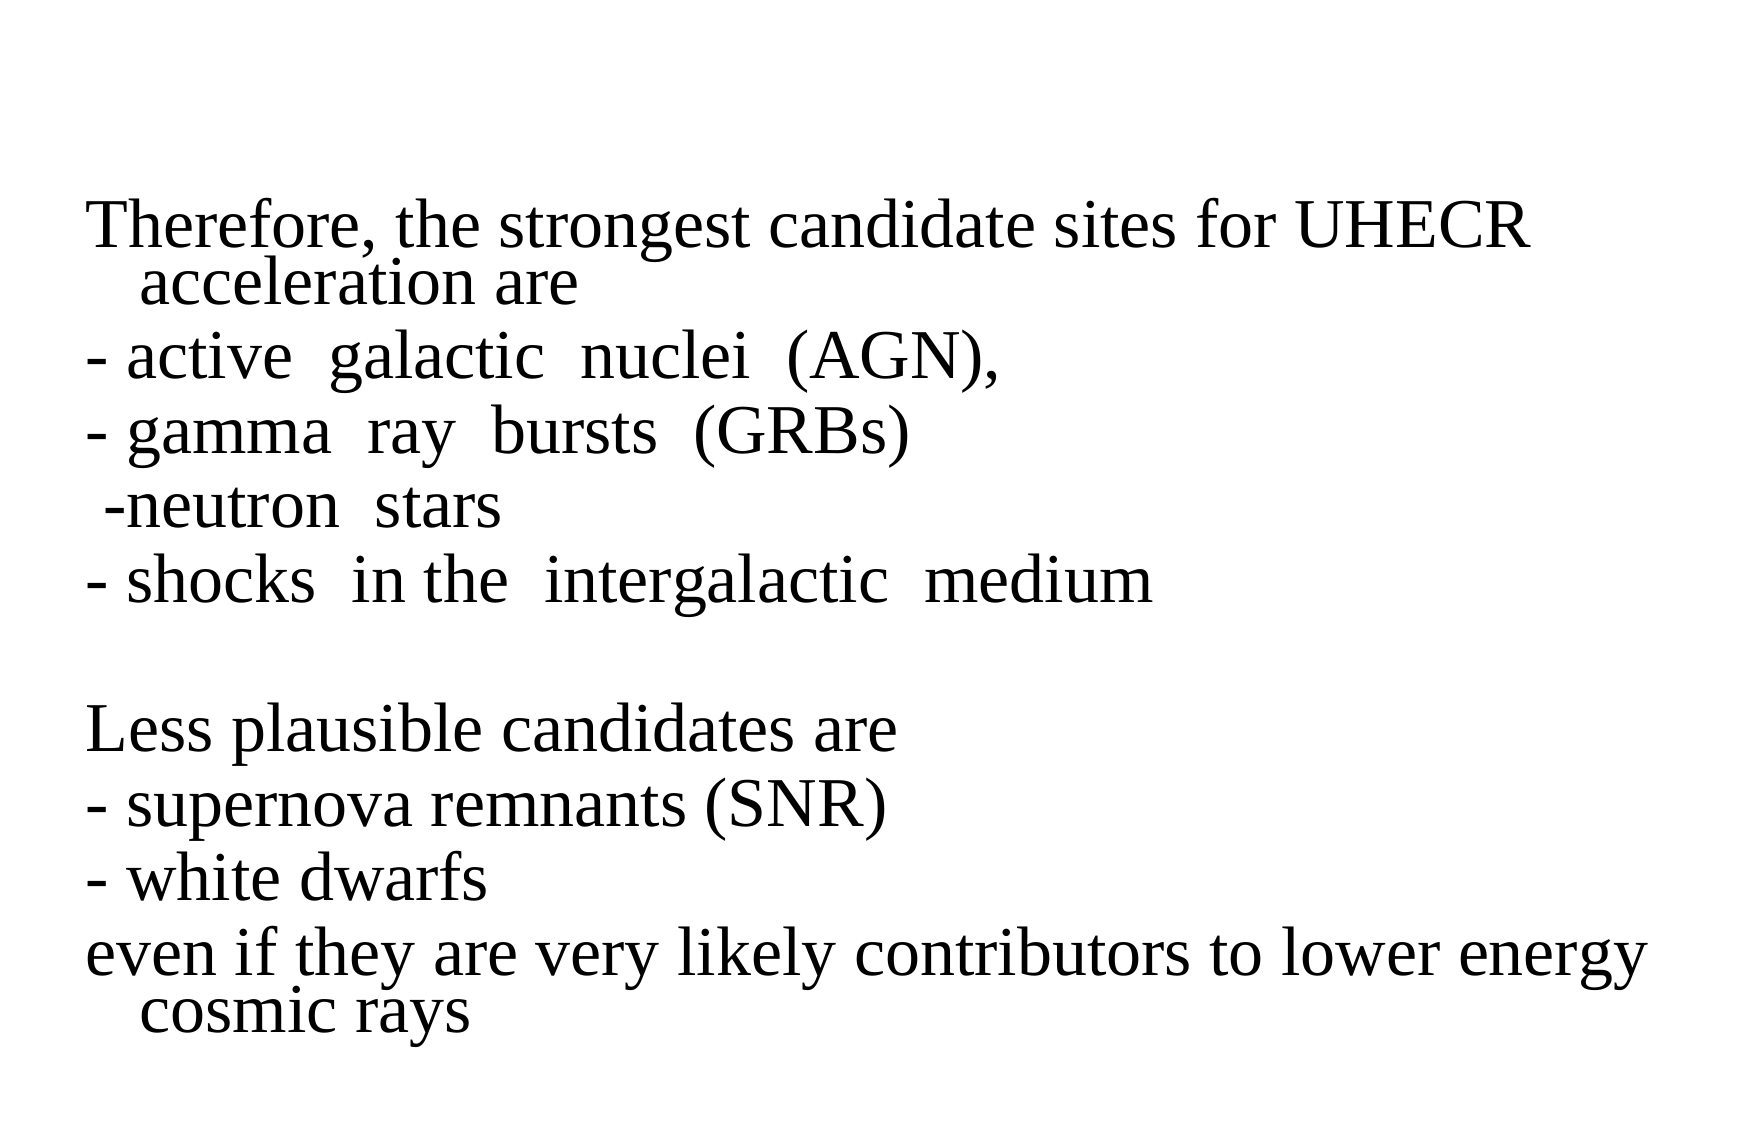

# Therefore, the strongest candidate sites for UHECR acceleration are
- active galactic nuclei (AGN),
- gamma ray bursts (GRBs)
 -neutron stars
- shocks in the intergalactic medium
Less plausible candidates are
- supernova remnants (SNR)
- white dwarfs
even if they are very likely contributors to lower energy cosmic rays